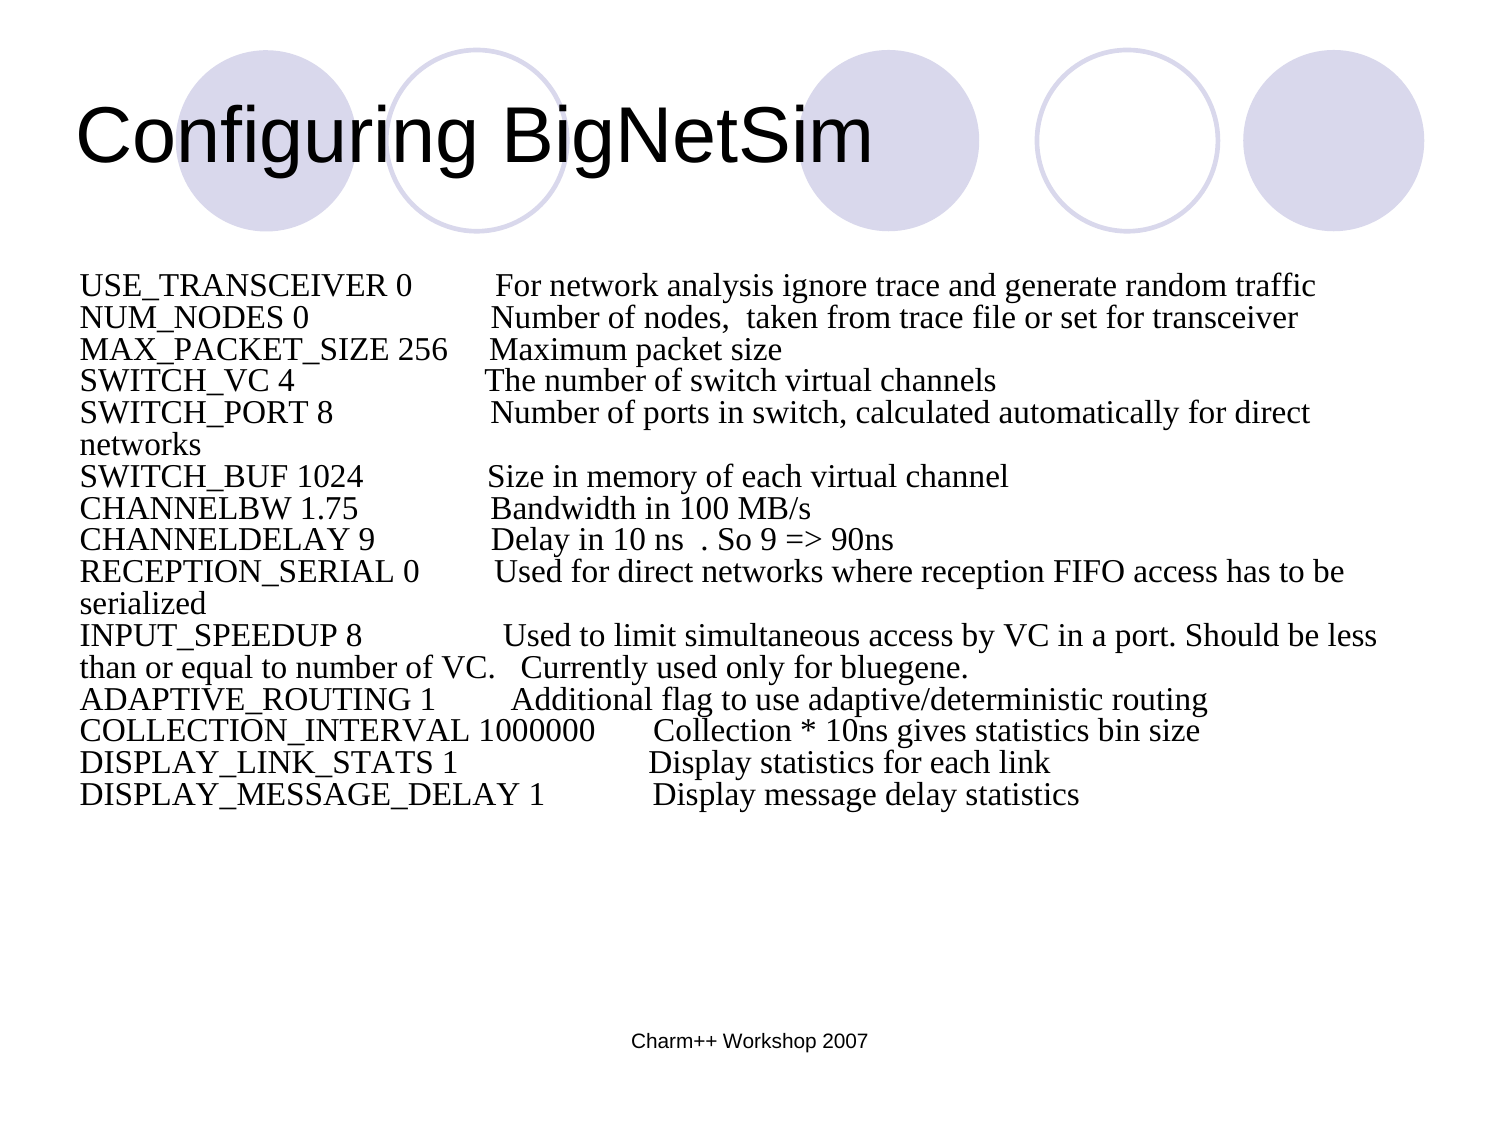

# Configuring BigNetSim
USE_TRANSCEIVER 0 For network analysis ignore trace and generate random traffic
NUM_NODES 0 Number of nodes, taken from trace file or set for transceiver
MAX_PACKET_SIZE 256 Maximum packet size
SWITCH_VC 4 The number of switch virtual channels
SWITCH_PORT 8 Number of ports in switch, calculated automatically for direct networks
SWITCH_BUF 1024 Size in memory of each virtual channel
CHANNELBW 1.75 Bandwidth in 100 MB/s
CHANNELDELAY 9 Delay in 10 ns . So 9 => 90ns
RECEPTION_SERIAL 0 Used for direct networks where reception FIFO access has to be serialized
INPUT_SPEEDUP 8 Used to limit simultaneous access by VC in a port. Should be less than or equal to number of VC. Currently used only for bluegene.
ADAPTIVE_ROUTING 1 Additional flag to use adaptive/deterministic routing
COLLECTION_INTERVAL 1000000 Collection * 10ns gives statistics bin size
DISPLAY_LINK_STATS 1 Display statistics for each link
DISPLAY_MESSAGE_DELAY 1 Display message delay statistics
Charm++ Workshop 2007